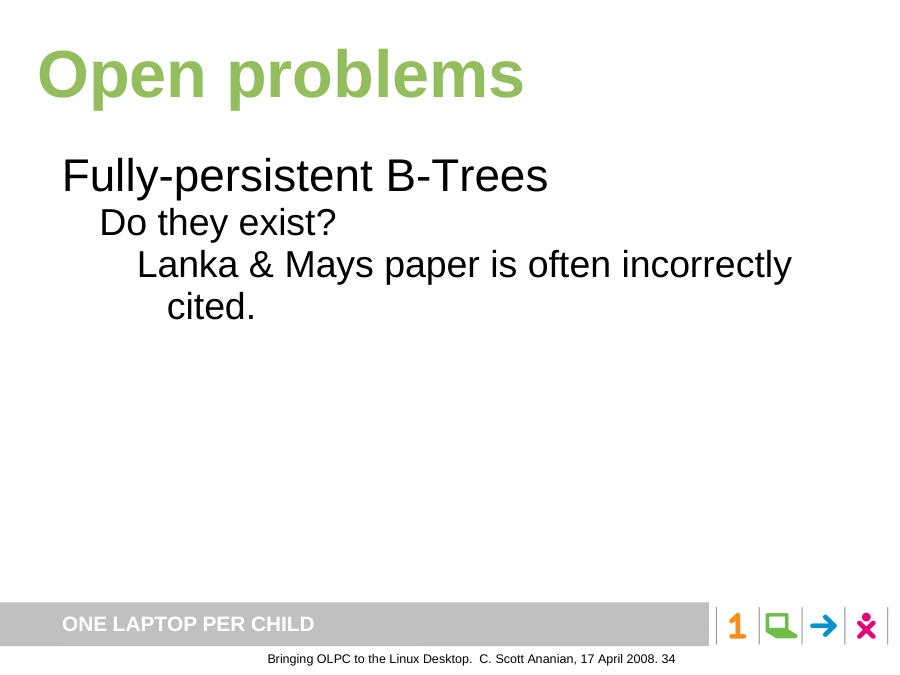

# Open problems
Fully-persistent B-Trees
Do they exist?
Lanka & Mays paper is often incorrectly cited.